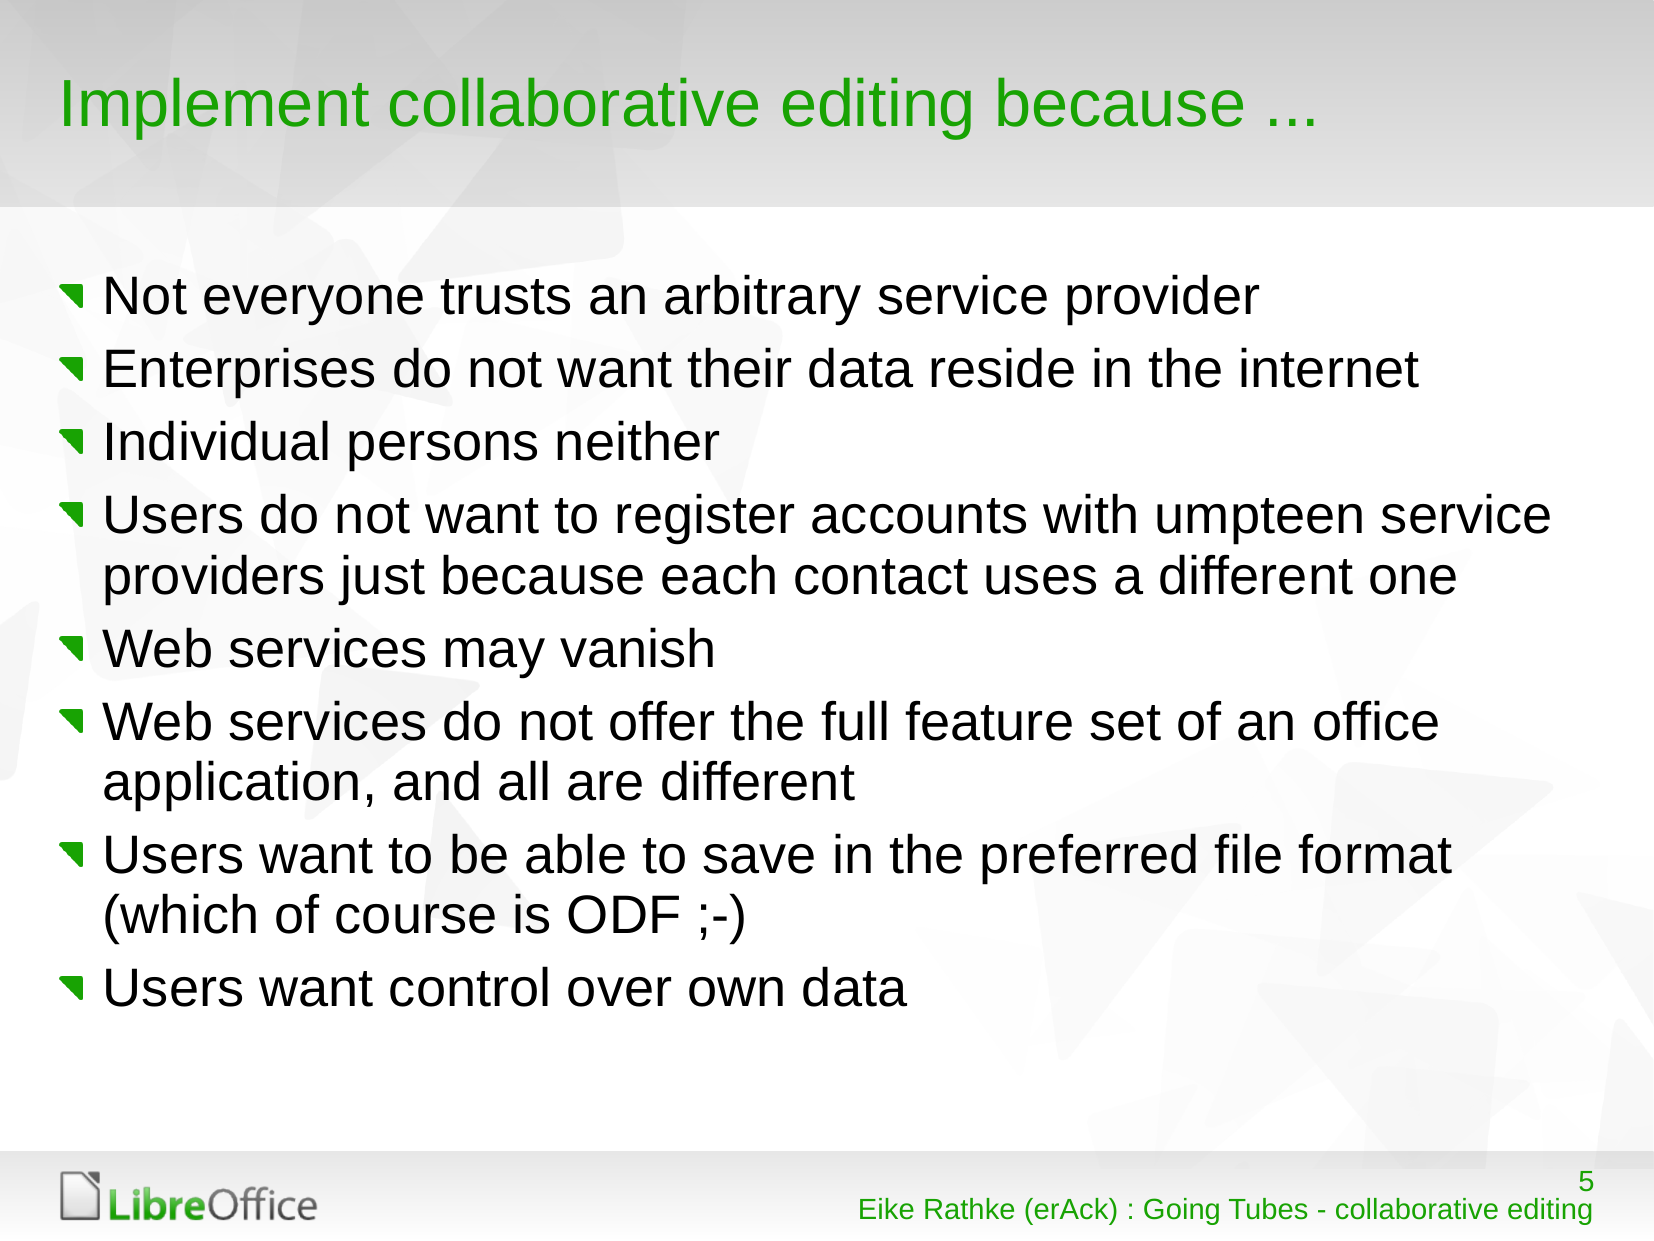

# Implement collaborative editing because ...
Not everyone trusts an arbitrary service provider
Enterprises do not want their data reside in the internet
Individual persons neither
Users do not want to register accounts with umpteen service providers just because each contact uses a different one
Web services may vanish
Web services do not offer the full feature set of an office application, and all are different
Users want to be able to save in the preferred file format
(which of course is ODF ;-)
Users want control over own data
5
Eike Rathke (erAck) : Going Tubes - collaborative editing